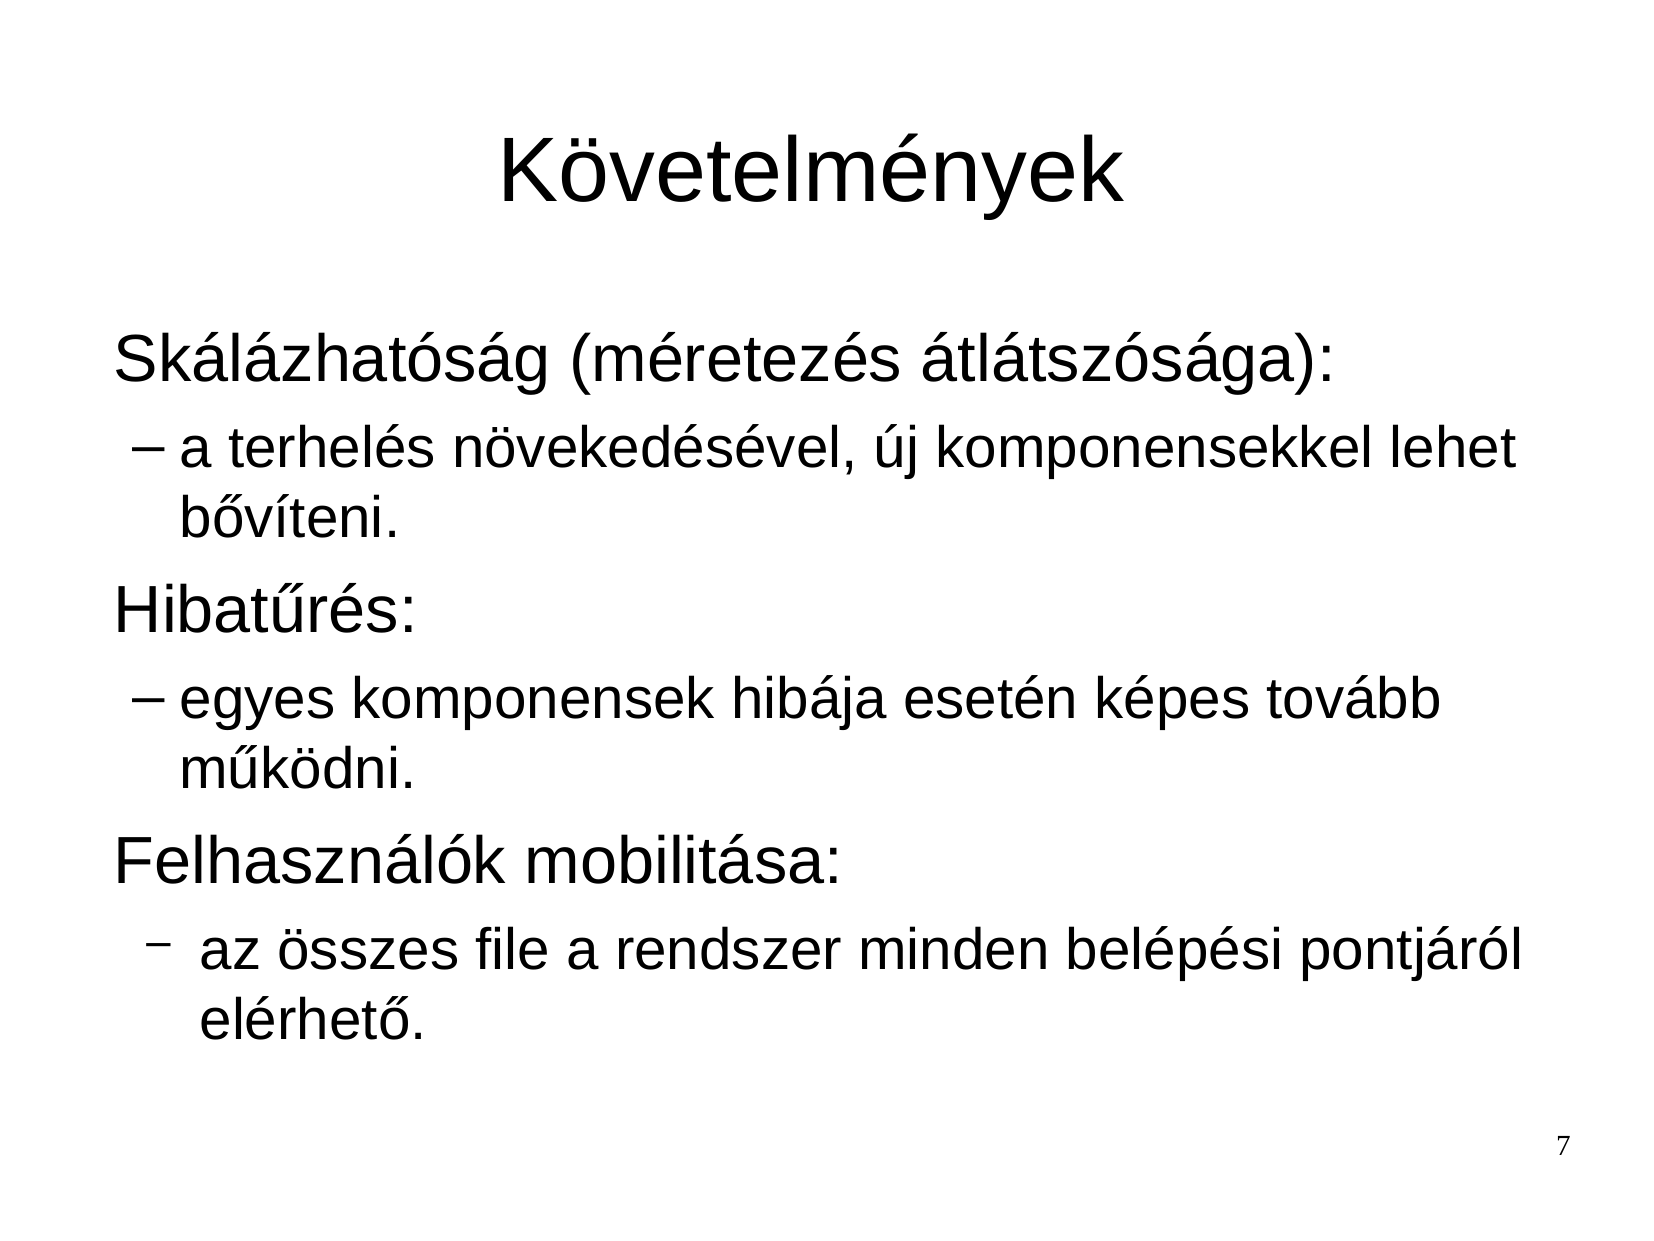

# Követelmények
Skálázhatóság (méretezés átlátszósága):
a terhelés növekedésével, új komponensekkel lehet bővíteni.
Hibatűrés:
egyes komponensek hibája esetén képes tovább működni.
Felhasználók mobilitása:
az összes file a rendszer minden belépési pontjáról elérhető.
7